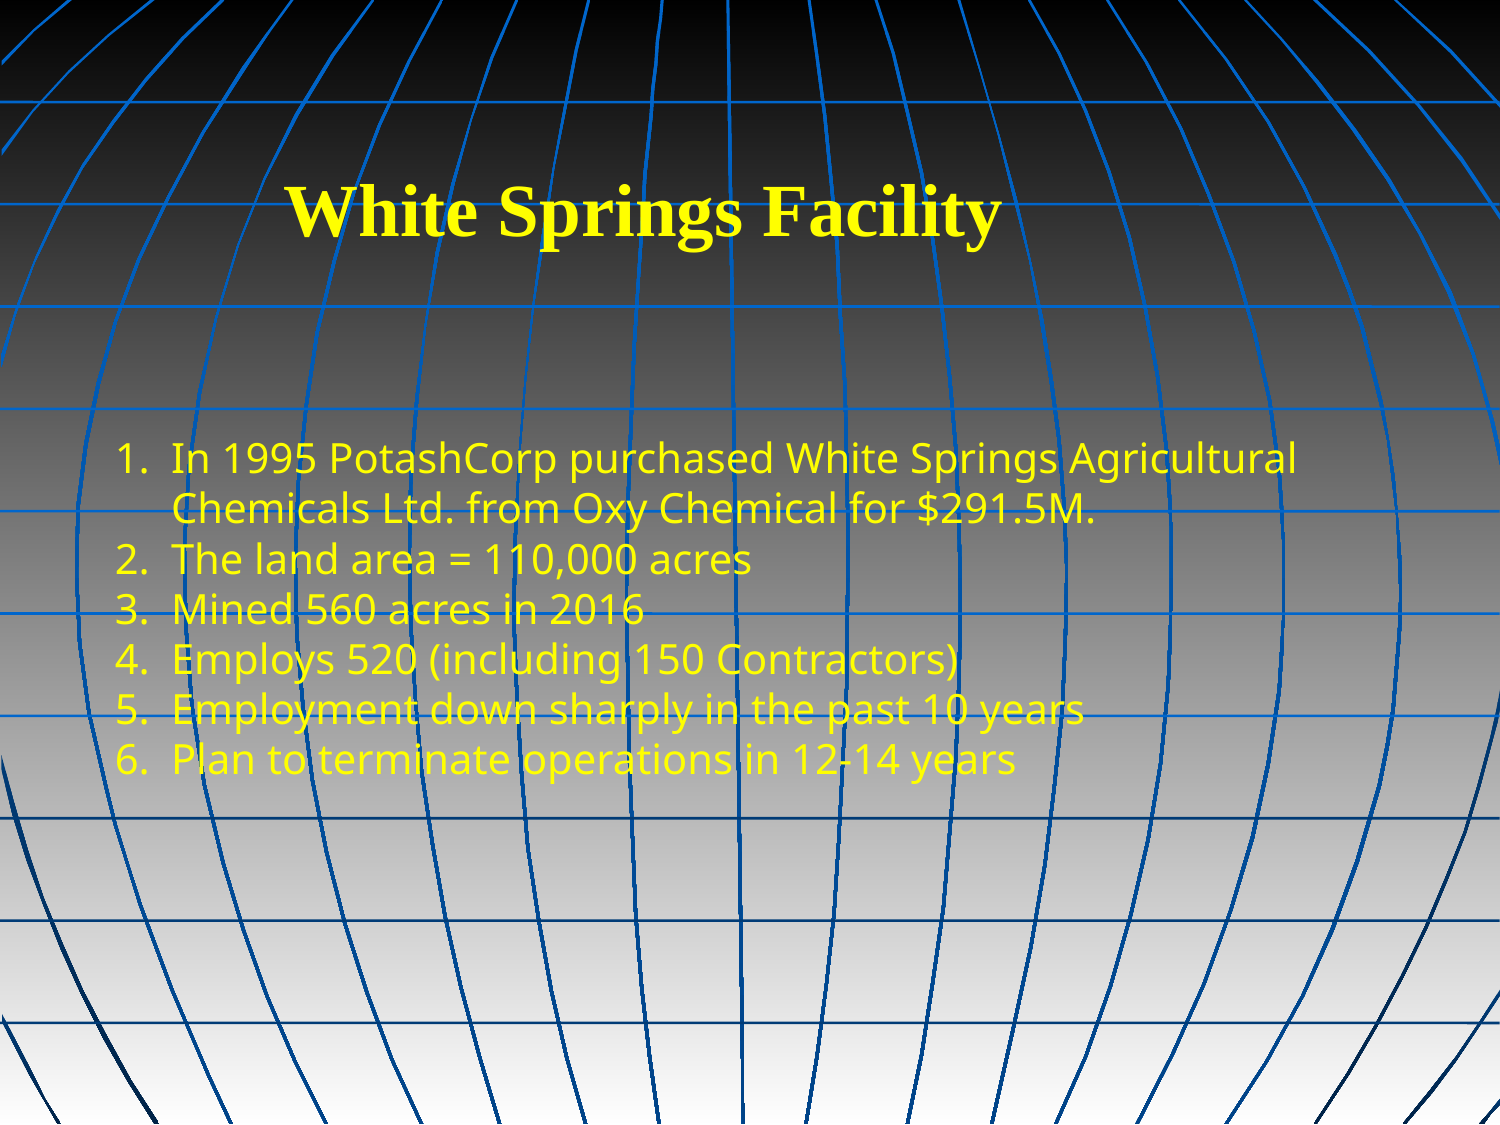

# White Springs Facility
In 1995 PotashCorp purchased White Springs Agricultural Chemicals Ltd. from Oxy Chemical for $291.5M.
The land area = 110,000 acres
Mined 560 acres in 2016
Employs 520 (including 150 Contractors)
Employment down sharply in the past 10 years
Plan to terminate operations in 12-14 years